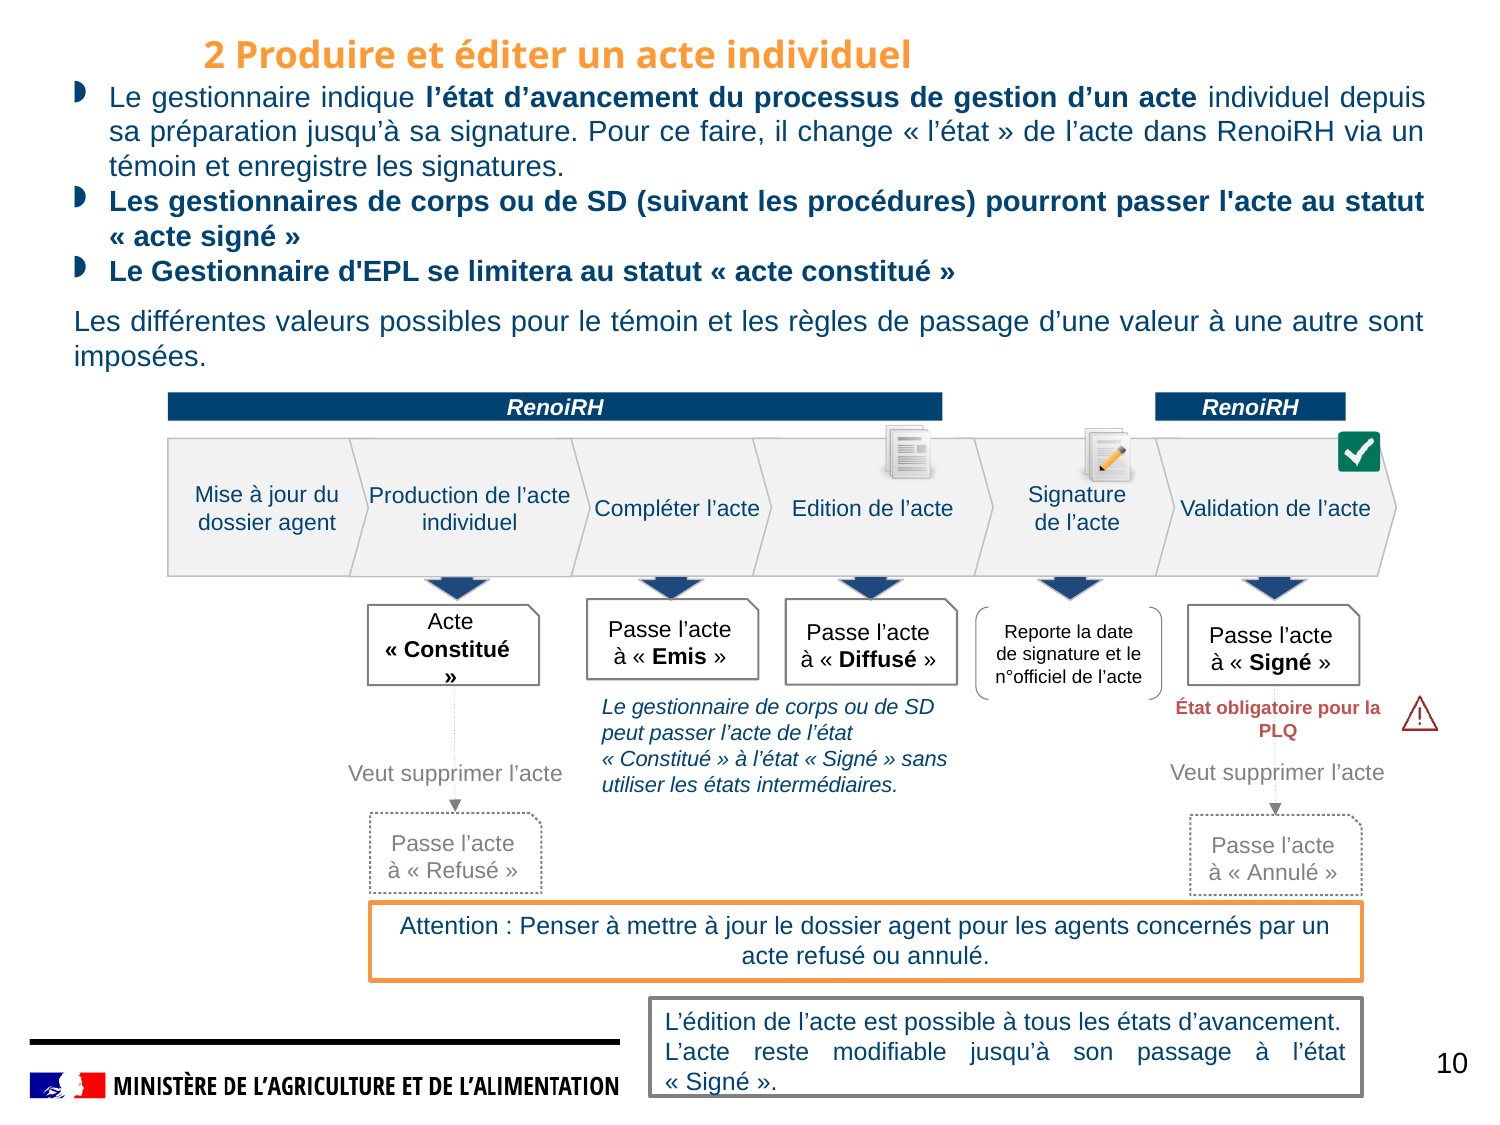

2 Produire et éditer un acte individuel
Le gestionnaire indique l’état d’avancement du processus de gestion d’un acte individuel depuis sa préparation jusqu’à sa signature. Pour ce faire, il change « l’état » de l’acte dans RenoiRH via un témoin et enregistre les signatures.
Les gestionnaires de corps ou de SD (suivant les procédures) pourront passer l'acte au statut « acte signé »
Le Gestionnaire d'EPL se limitera au statut « acte constitué »
Les différentes valeurs possibles pour le témoin et les règles de passage d’une valeur à une autre sont imposées.
RenoiRH
RenoiRH
Mise à jour du dossier agent
Compléter l’acte
Edition de l’acte
Signature
de l’acte
Validation de l’acte
Production de l’acte individuel
Passe l’acte à « Emis »
Passe l’acte à « Diffusé »
Acte « Constitué »
Passe l’acte à « Signé »
Reporte la date de signature et le n°officiel de l’acte
Le gestionnaire de corps ou de SD peut passer l’acte de l’état « Constitué » à l’état « Signé » sans utiliser les états intermédiaires.
État obligatoire pour la PLQ
Veut supprimer l’acte
Veut supprimer l’acte
Passe l’acte à « Refusé »
Passe l’acte à « Annulé »
Attention : Penser à mettre à jour le dossier agent pour les agents concernés par un acte refusé ou annulé.
L’édition de l’acte est possible à tous les états d’avancement.
L’acte reste modifiable jusqu’à son passage à l’état « Signé ».